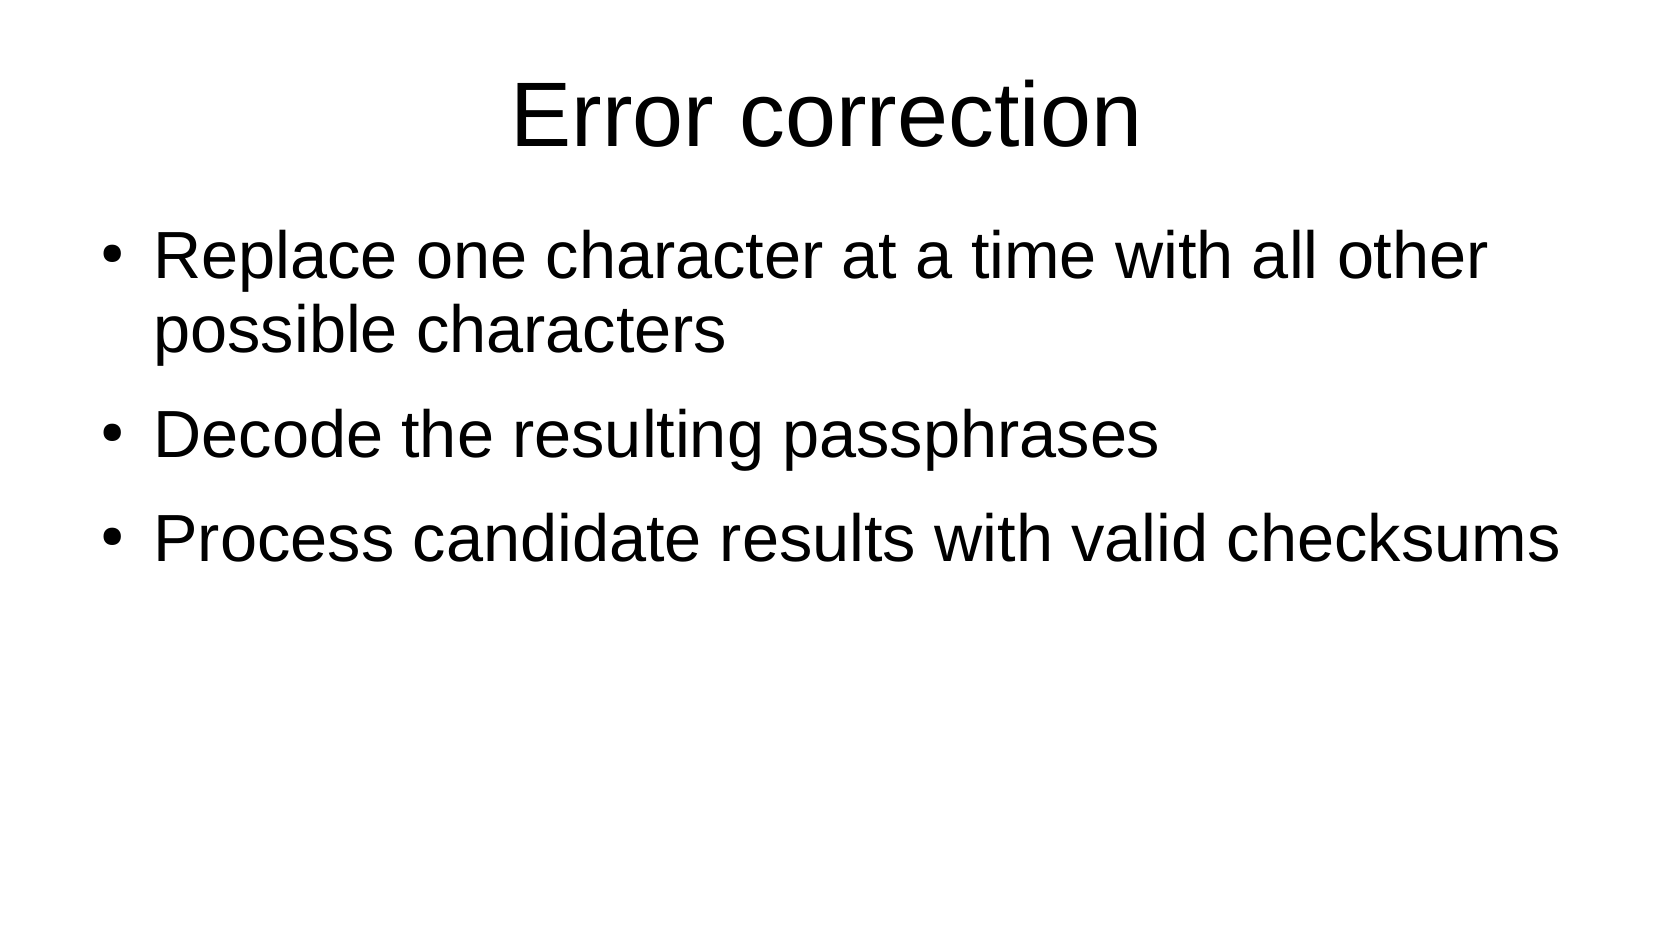

# Error correction
Replace one character at a time with all other possible characters
Decode the resulting passphrases
Process candidate results with valid checksums